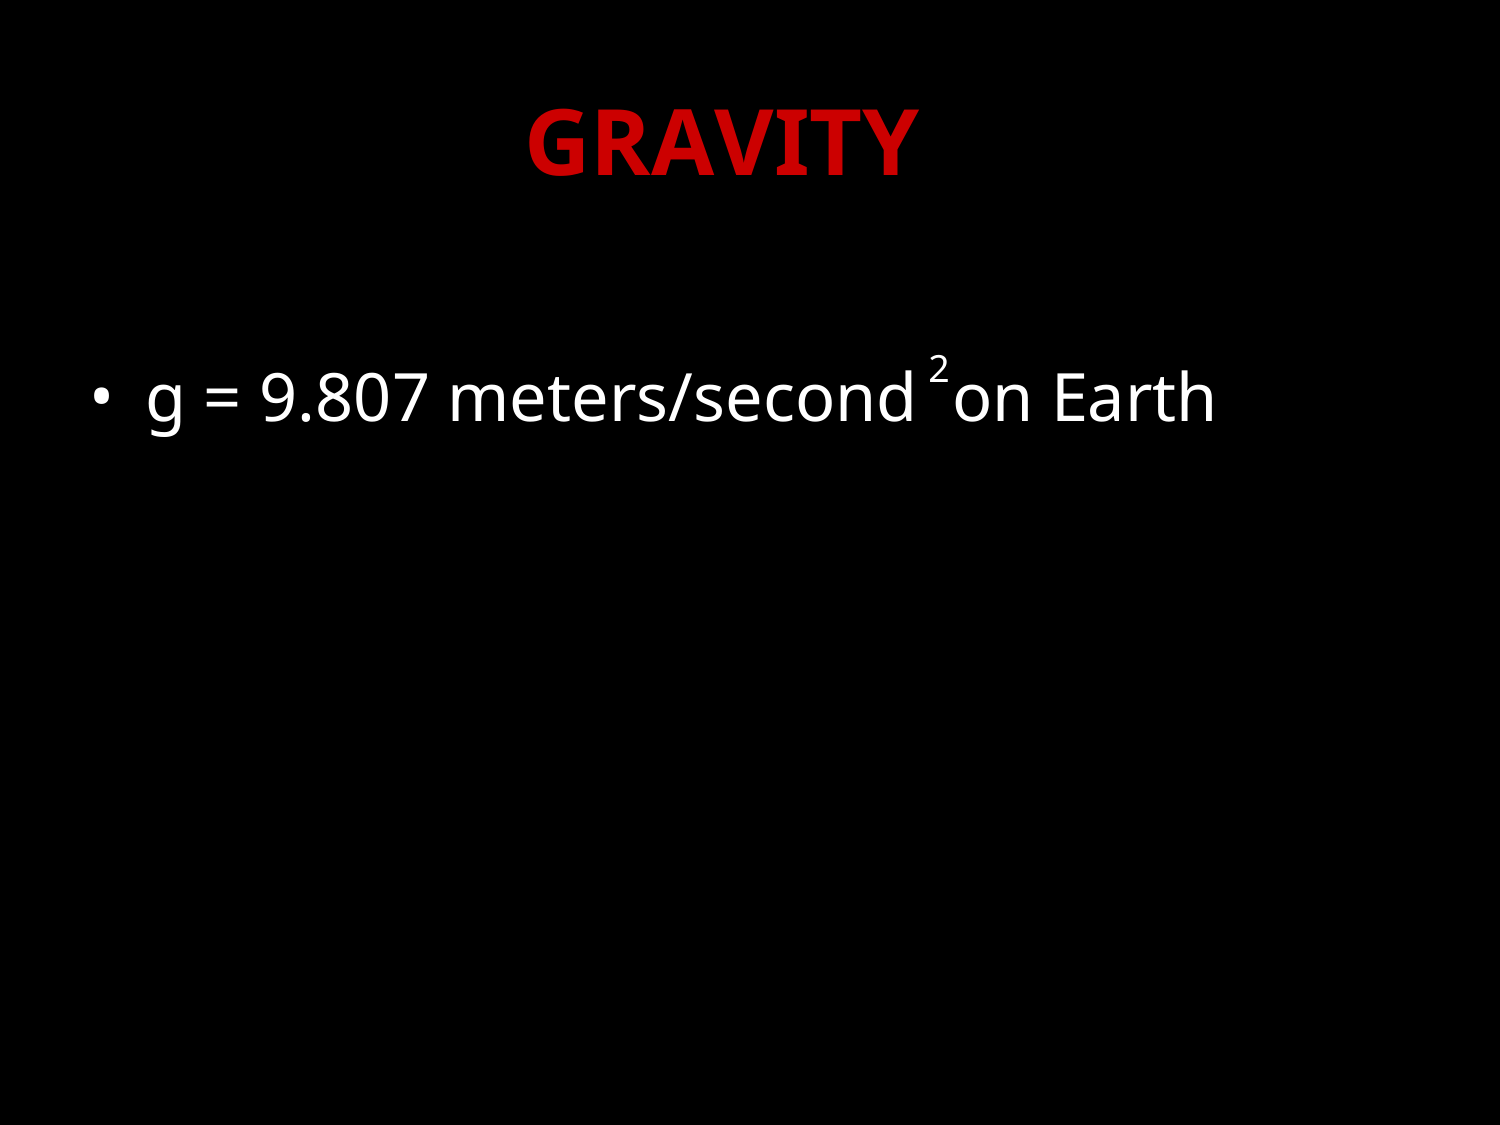

GRAVITY
g = 9.807 meters/second on Earth
2